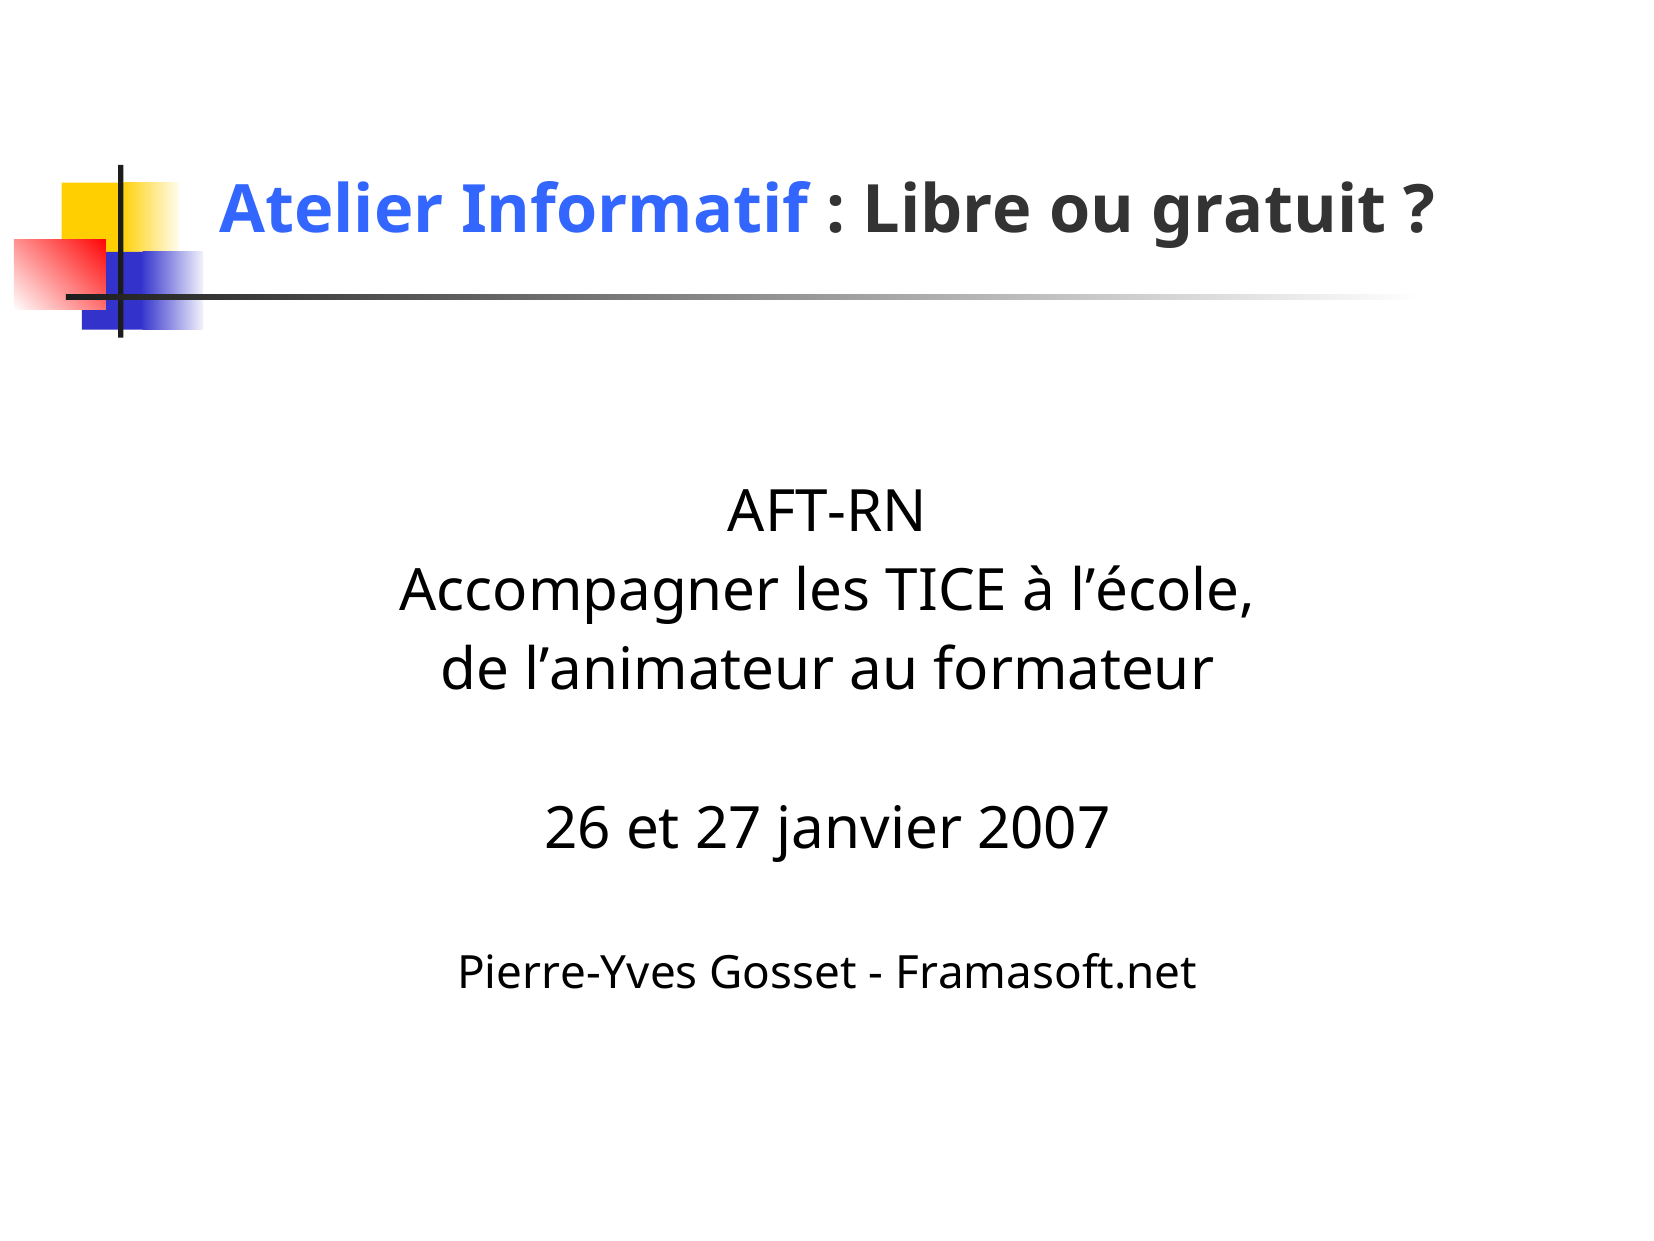

# Atelier Informatif : Libre ou gratuit ?
AFT-RN
Accompagner les TICE à l’école,
de l’animateur au formateur
26 et 27 janvier 2007
Pierre-Yves Gosset - Framasoft.net